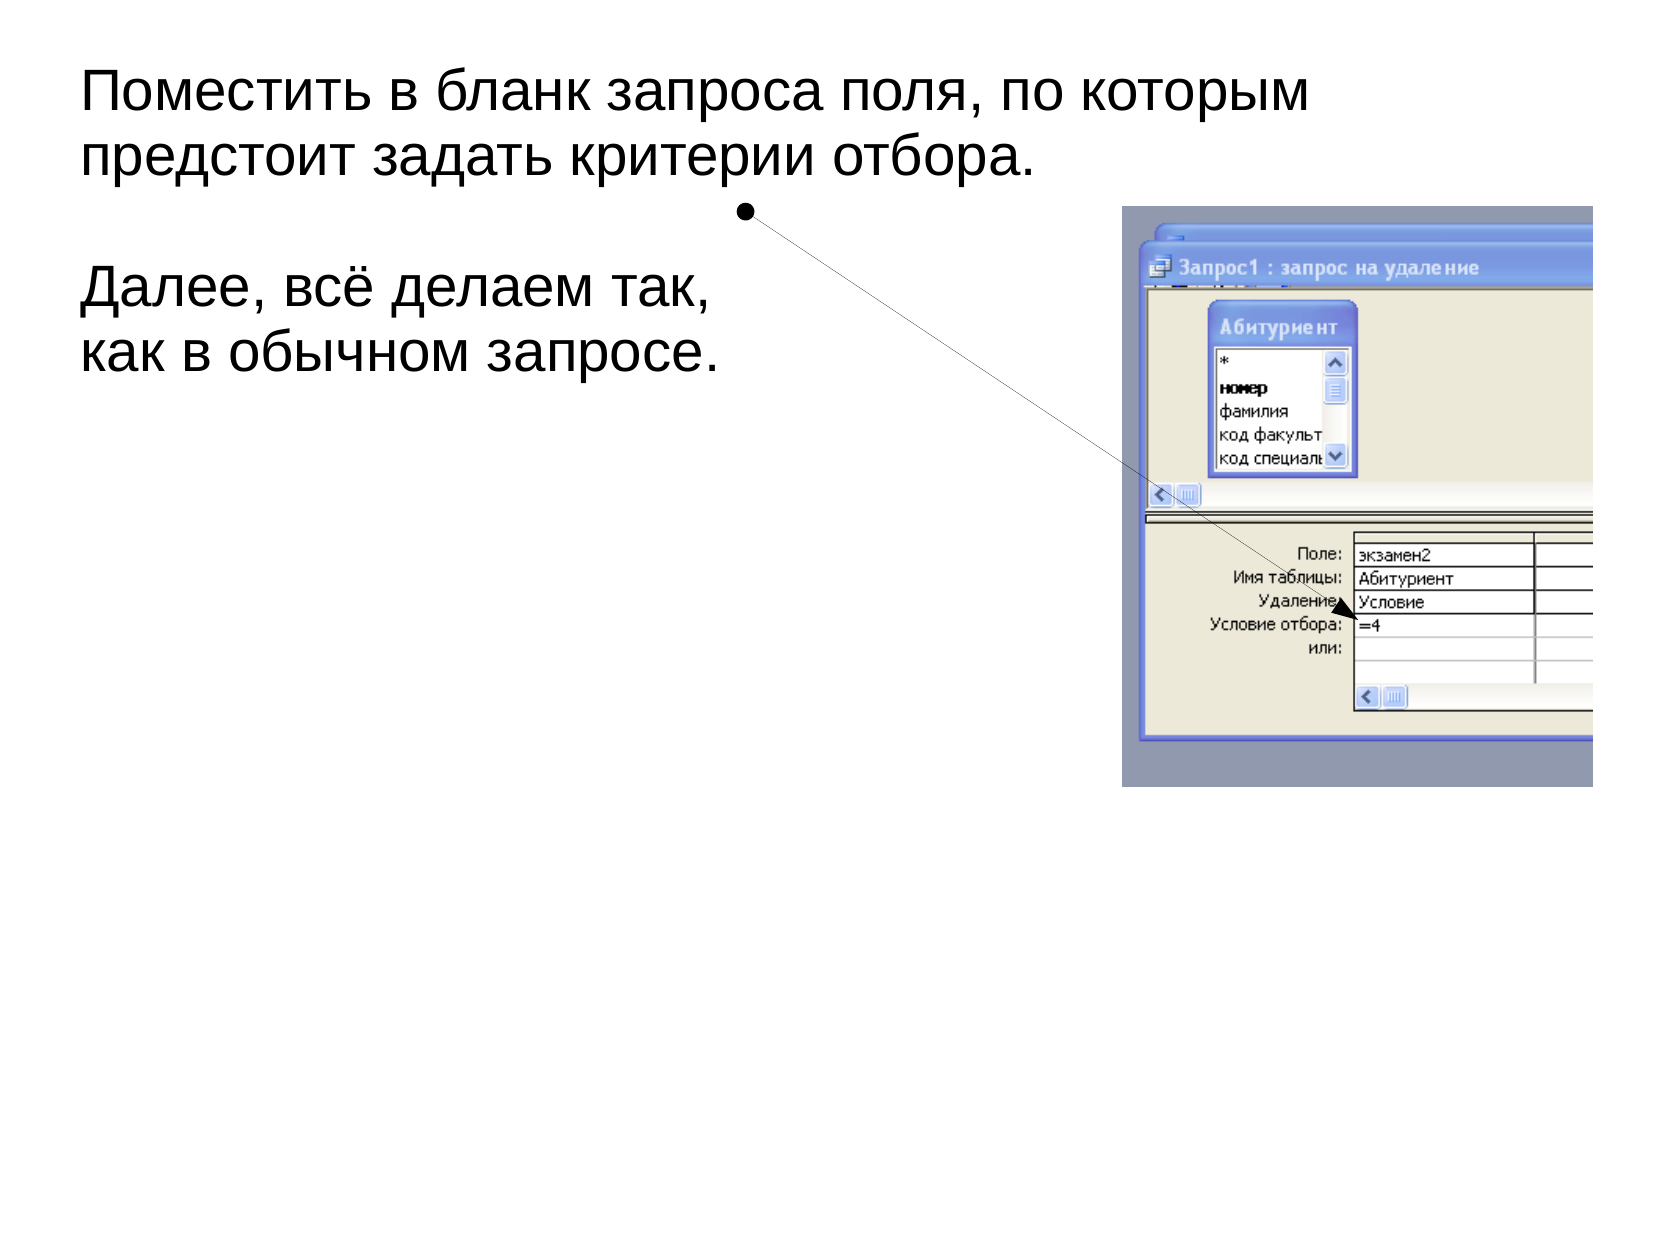

Поместить в бланк запроса поля, по которым предстоит задать критерии отбора.
Далее, всё делаем так,
как в обычном запросе.